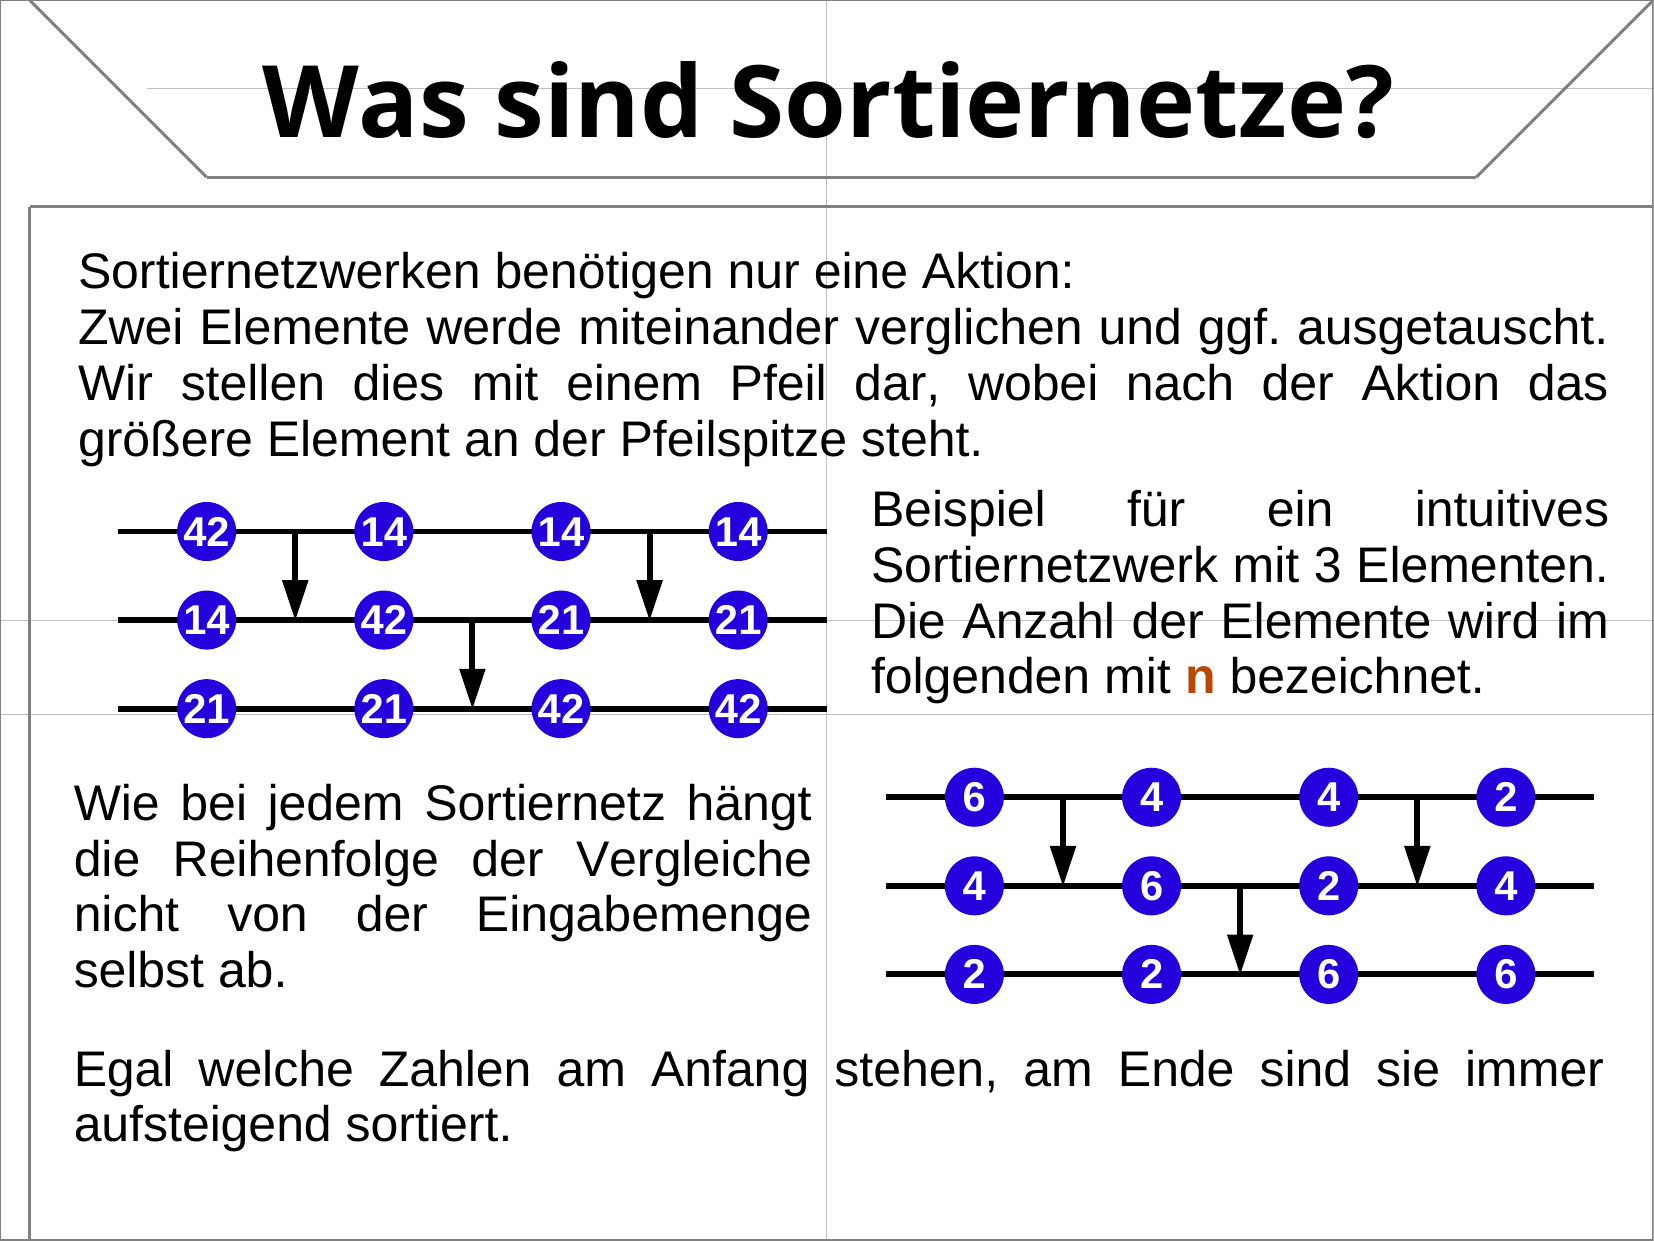

Was sind Sortiernetze?
Sortiernetzwerken benötigen nur eine Aktion:
Zwei Elemente werde miteinander verglichen und ggf. ausgetauscht. Wir stellen dies mit einem Pfeil dar, wobei nach der Aktion das größere Element an der Pfeilspitze steht.
Beispiel für ein intuitives Sortiernetzwerk mit 3 Elementen. Die Anzahl der Elemente wird im folgenden mit n bezeichnet.
42
14
21
14
42
21
14
21
42
14
21
42
Wie bei jedem Sortiernetz hängt die Reihenfolge der Vergleiche nicht von der Eingabemenge selbst ab.
6
4
2
4
6
2
4
2
6
2
4
6
Egal welche Zahlen am Anfang stehen, am Ende sind sie immer aufsteigend sortiert.